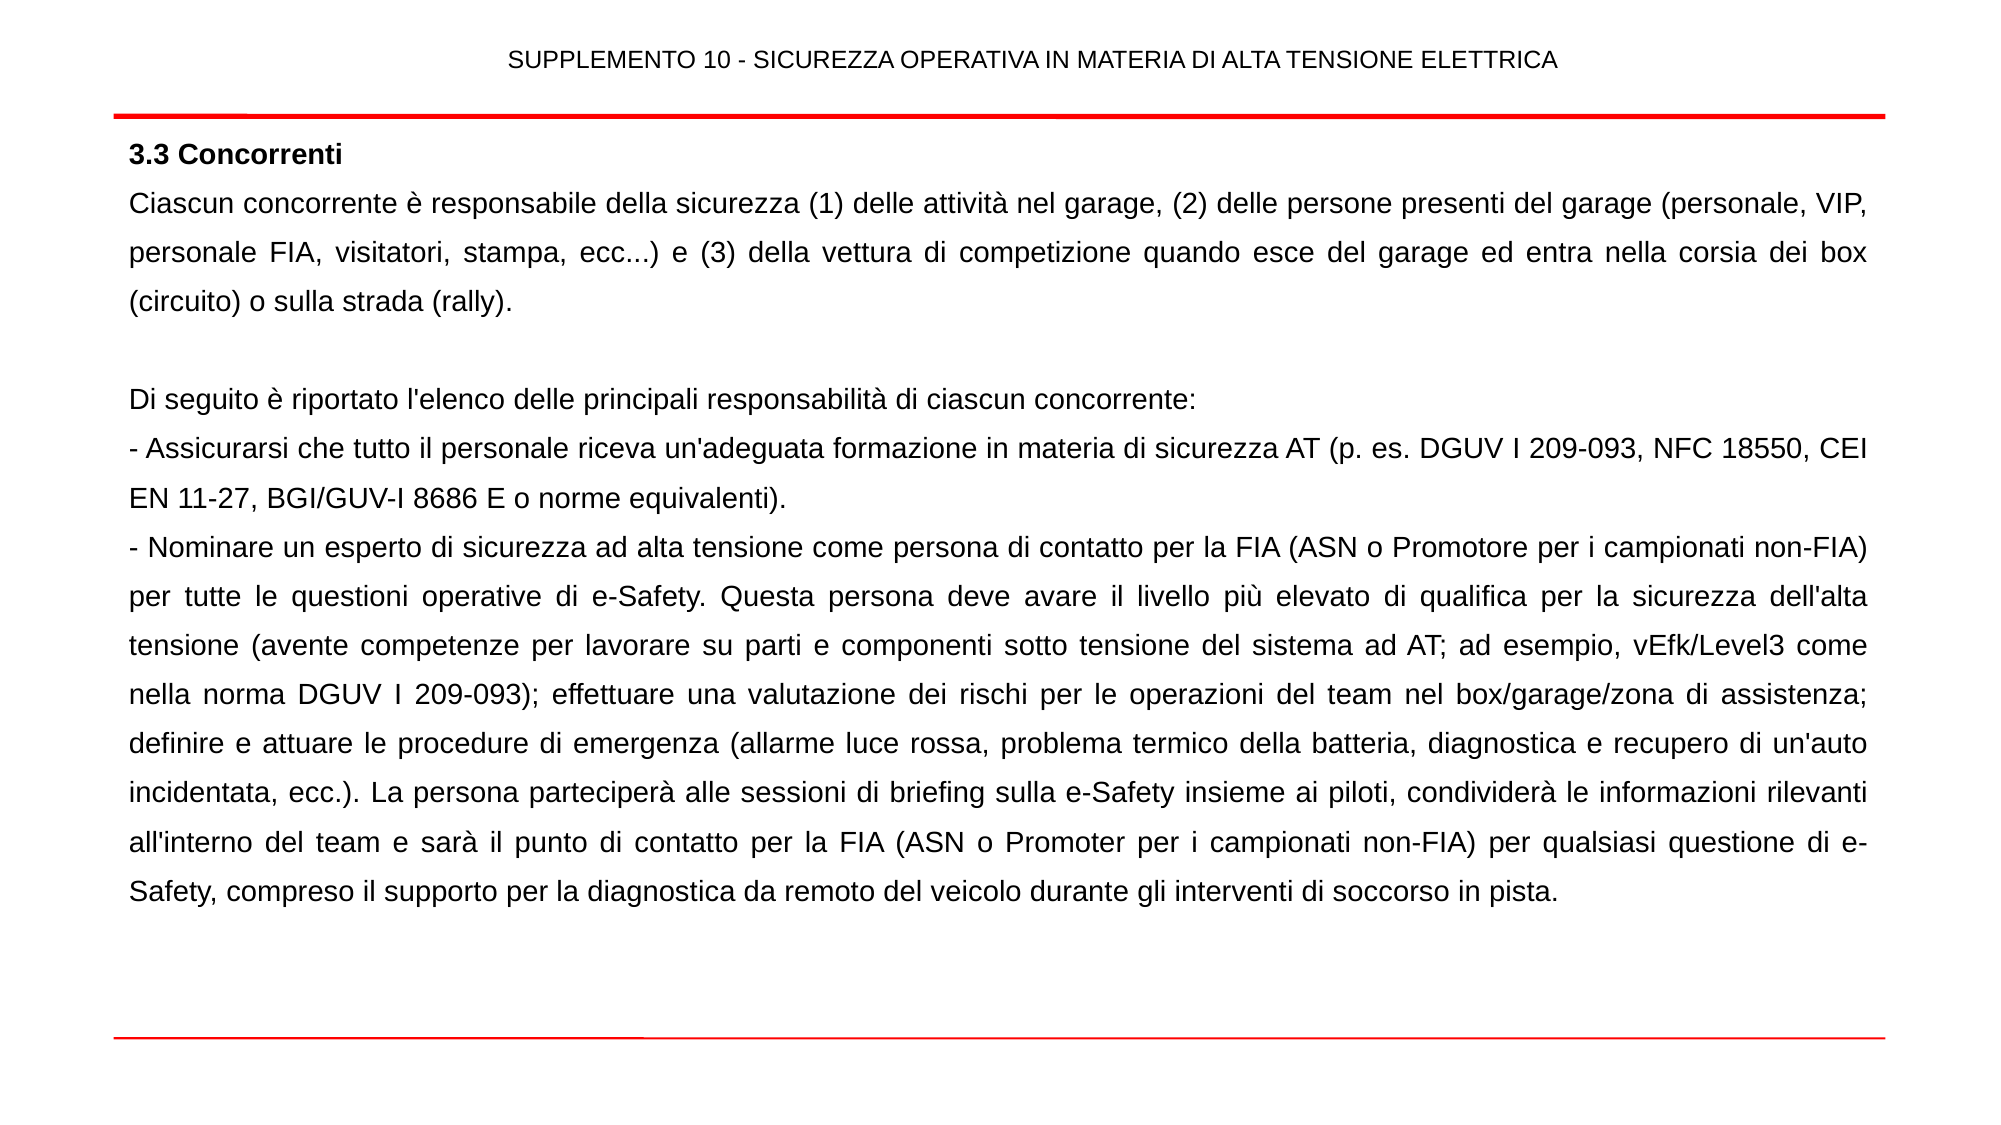

SUPPLEMENTO 10 - SICUREZZA OPERATIVA IN MATERIA DI ALTA TENSIONE ELETTRICA
3.3 Concorrenti
Ciascun concorrente è responsabile della sicurezza (1) delle attività nel garage, (2) delle persone presenti del garage (personale, VIP, personale FIA, visitatori, stampa, ecc...) e (3) della vettura di competizione quando esce del garage ed entra nella corsia dei box (circuito) o sulla strada (rally).
Di seguito è riportato l'elenco delle principali responsabilità di ciascun concorrente:
- Assicurarsi che tutto il personale riceva un'adeguata formazione in materia di sicurezza AT (p. es. DGUV I 209-093, NFC 18550, CEI EN 11-27, BGI/GUV-I 8686 E o norme equivalenti).
- Nominare un esperto di sicurezza ad alta tensione come persona di contatto per la FIA (ASN o Promotore per i campionati non-FIA) per tutte le questioni operative di e-Safety. Questa persona deve avare il livello più elevato di qualifica per la sicurezza dell'alta tensione (avente competenze per lavorare su parti e componenti sotto tensione del sistema ad AT; ad esempio, vEfk/Level3 come nella norma DGUV I 209-093); effettuare una valutazione dei rischi per le operazioni del team nel box/garage/zona di assistenza; definire e attuare le procedure di emergenza (allarme luce rossa, problema termico della batteria, diagnostica e recupero di un'auto incidentata, ecc.). La persona parteciperà alle sessioni di briefing sulla e-Safety insieme ai piloti, condividerà le informazioni rilevanti all'interno del team e sarà il punto di contatto per la FIA (ASN o Promoter per i campionati non-FIA) per qualsiasi questione di e-Safety, compreso il supporto per la diagnostica da remoto del veicolo durante gli interventi di soccorso in pista.